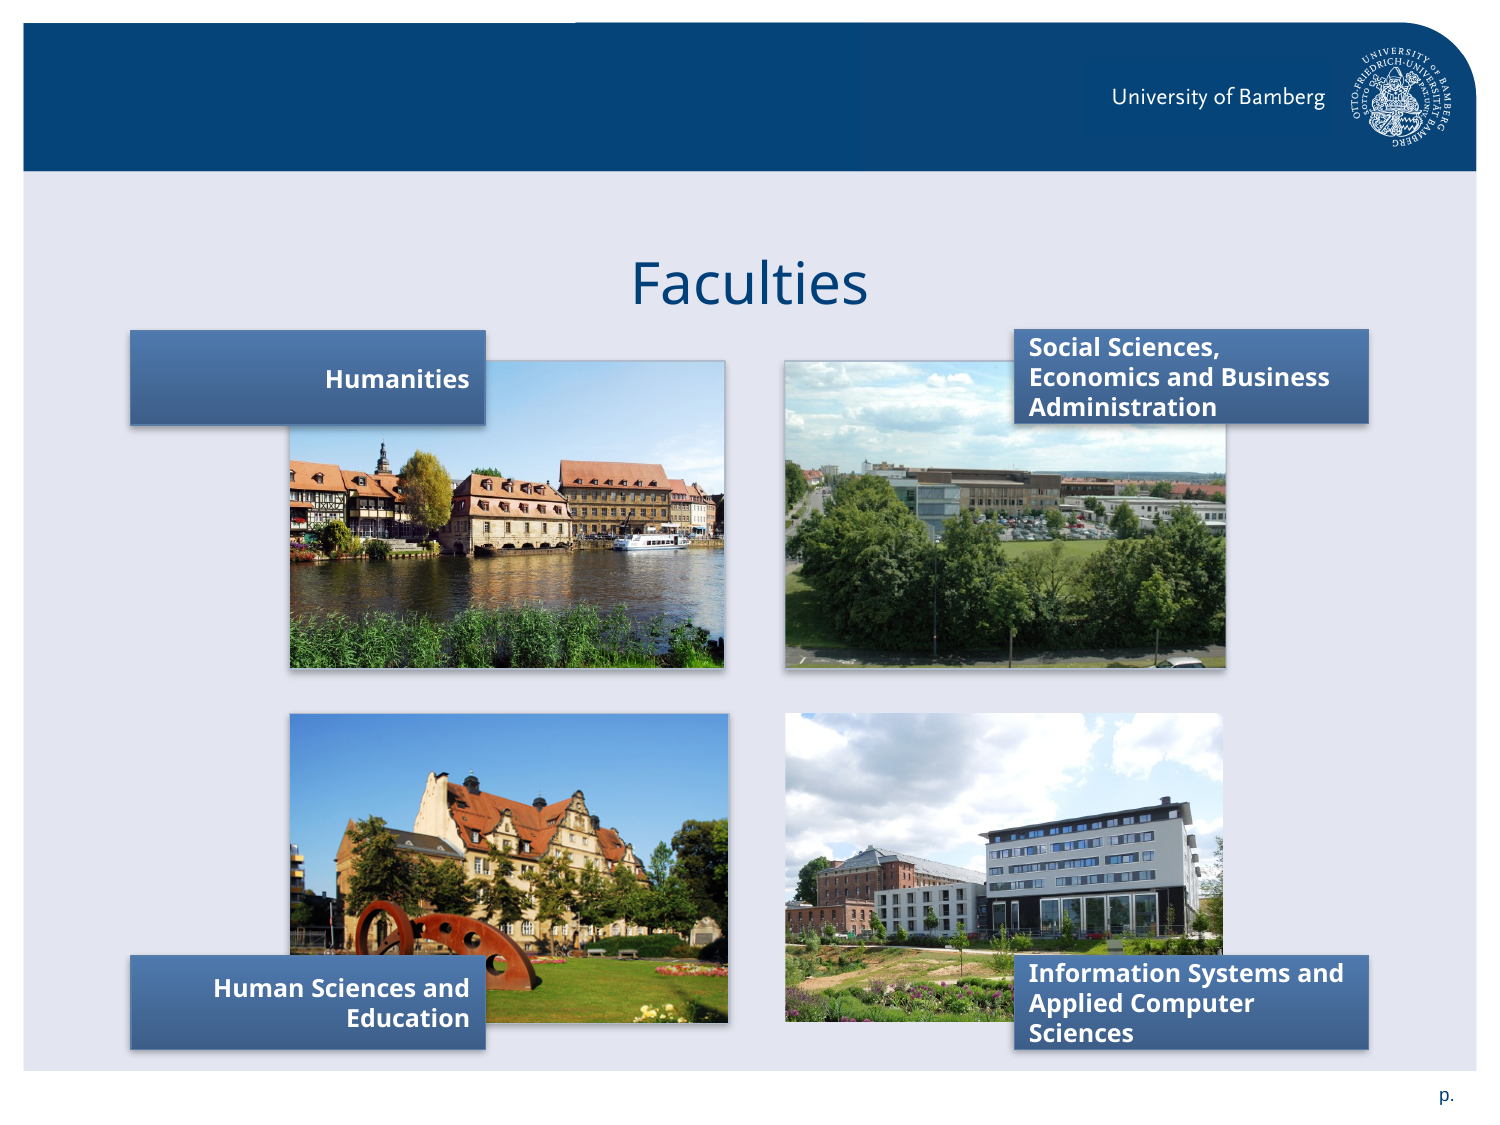

# Faculties
Social Sciences, Economics and Business Administration
Humanities
Human Sciences and Education
Information Systems and Applied Computer Sciences